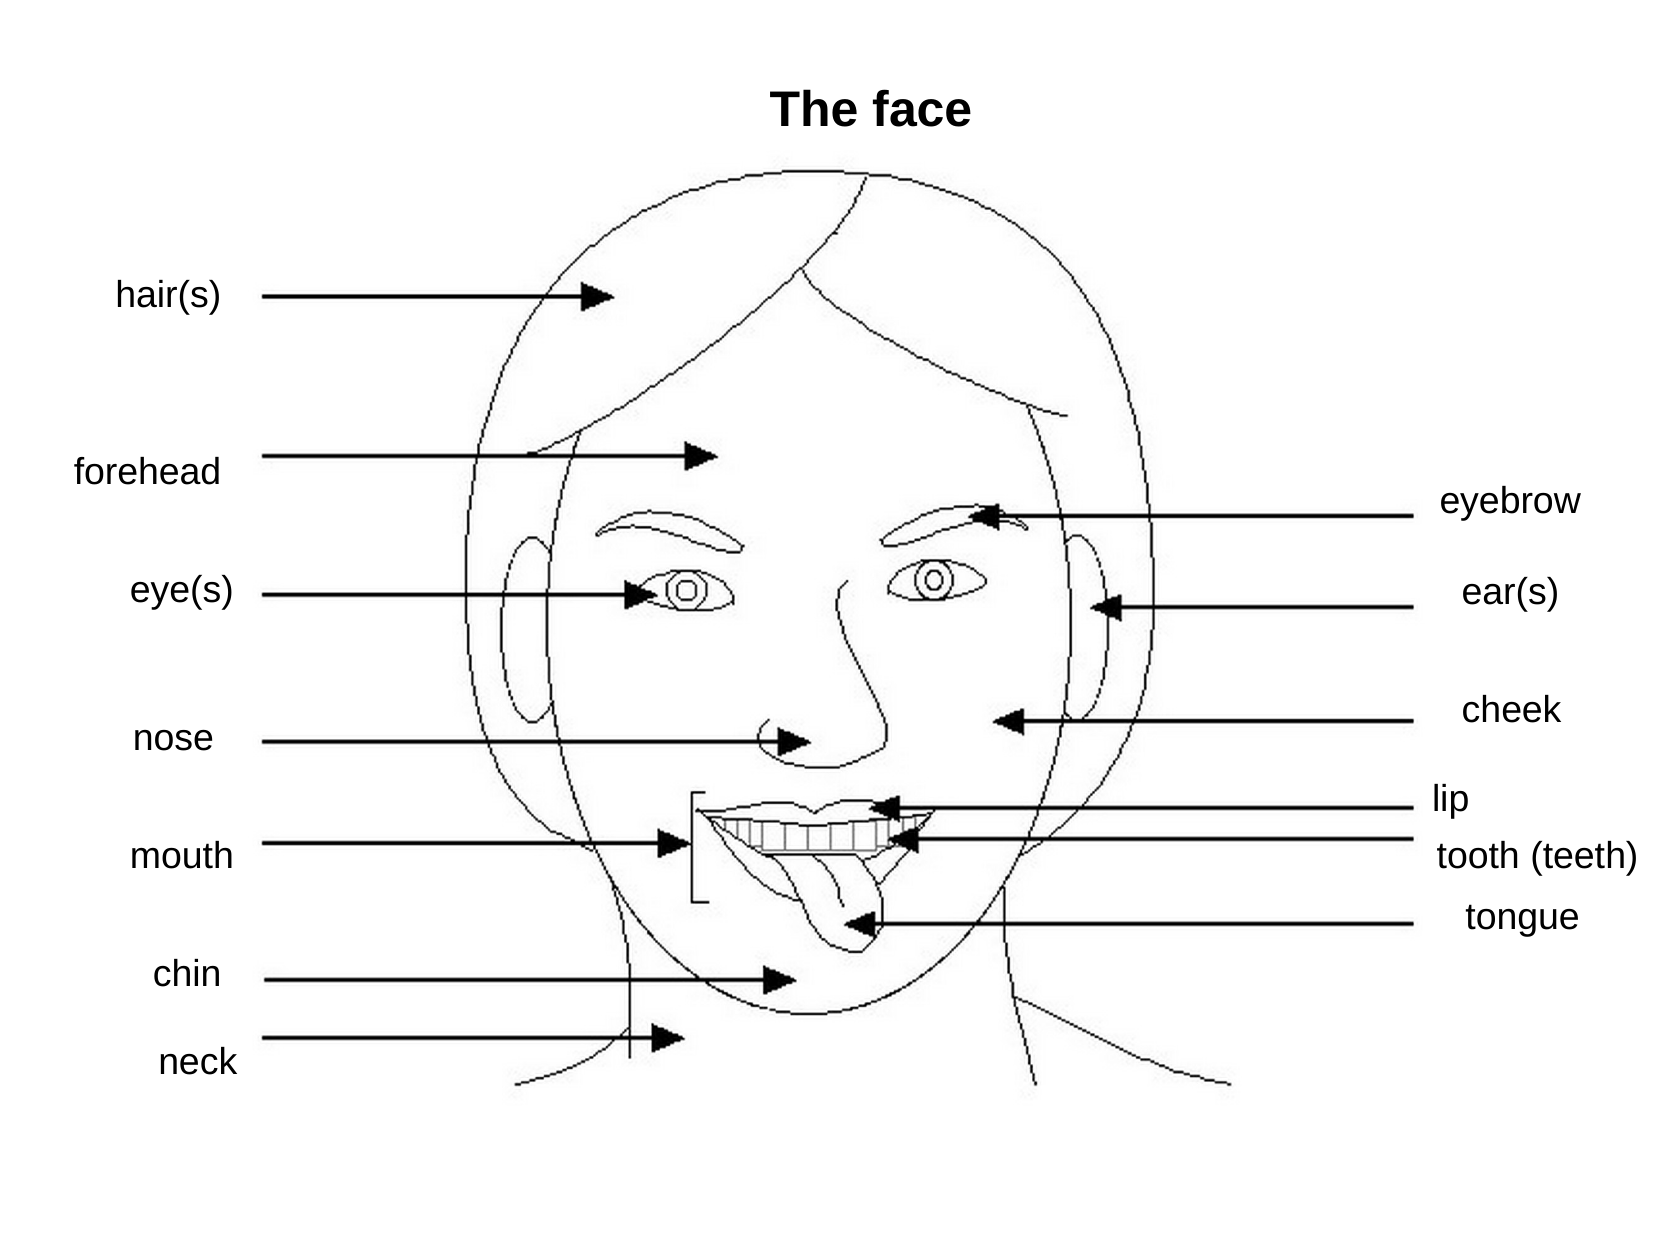

The face
hair(s)
forehead
eyebrow
eye(s)
ear(s)
cheek
nose
lip
mouth
tooth (teeth)
tongue
chin
neck